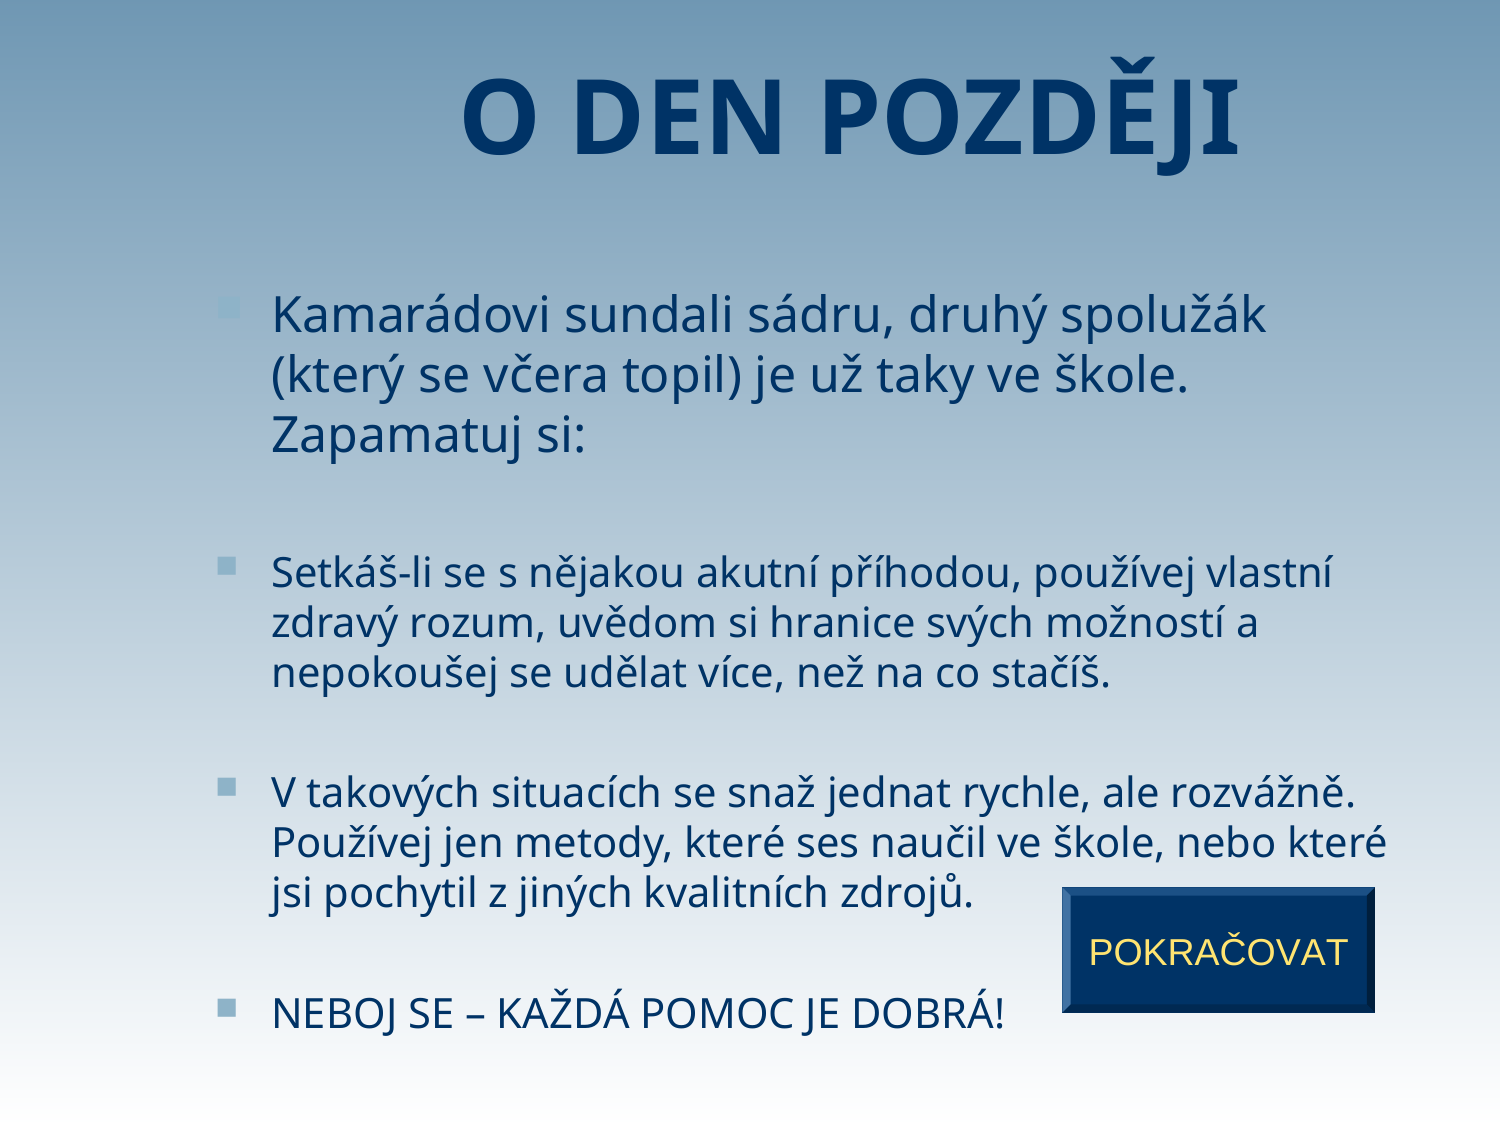

# O DEN POZDĚJI
Kamarádovi sundali sádru, druhý spolužák (který se včera topil) je už taky ve škole. Zapamatuj si:
Setkáš-li se s nějakou akutní příhodou, používej vlastní zdravý rozum, uvědom si hranice svých možností a nepokoušej se udělat více, než na co stačíš.
V takových situacích se snaž jednat rychle, ale rozvážně. Používej jen metody, které ses naučil ve škole, nebo které jsi pochytil z jiných kvalitních zdrojů.
NEBOJ SE – KAŽDÁ POMOC JE DOBRÁ!
POKRAČOVAT